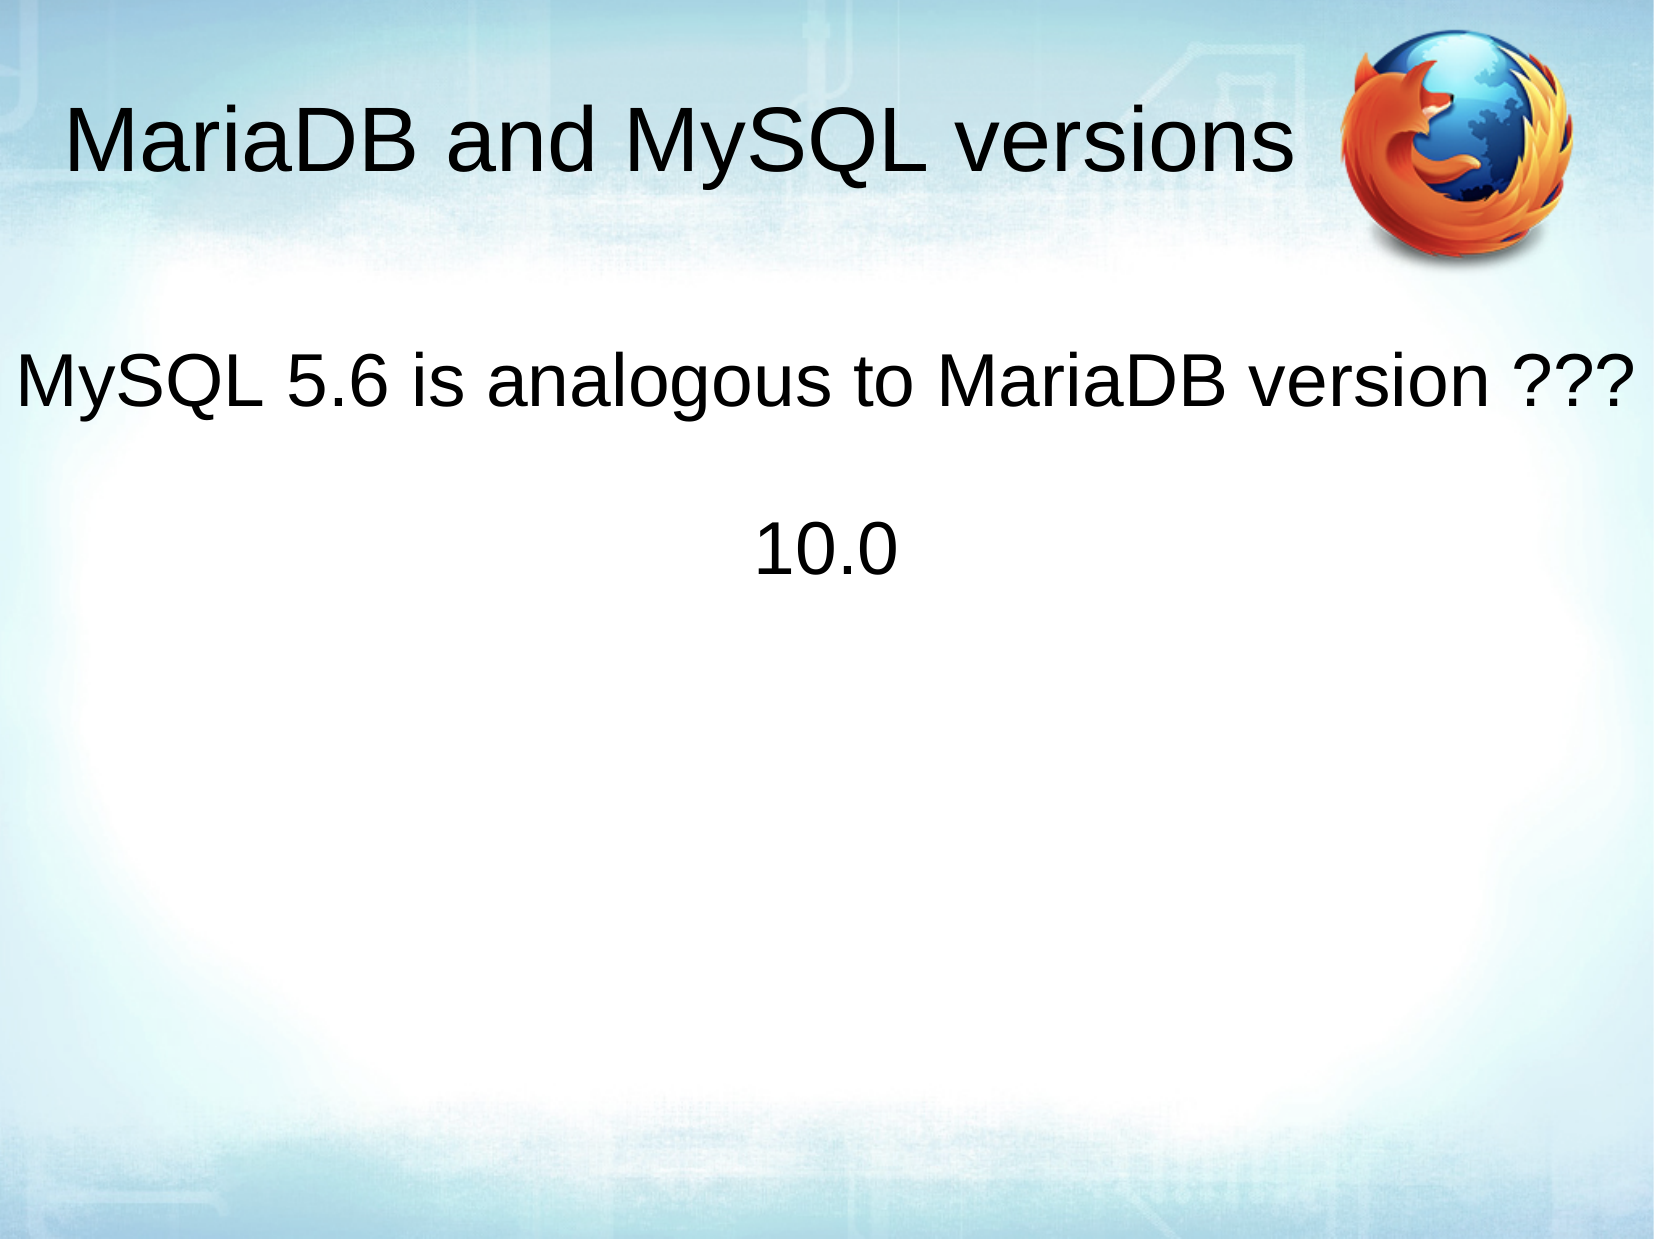

# MariaDB and MySQL versions
MySQL 5.6 is analogous to MariaDB version ???
10.0